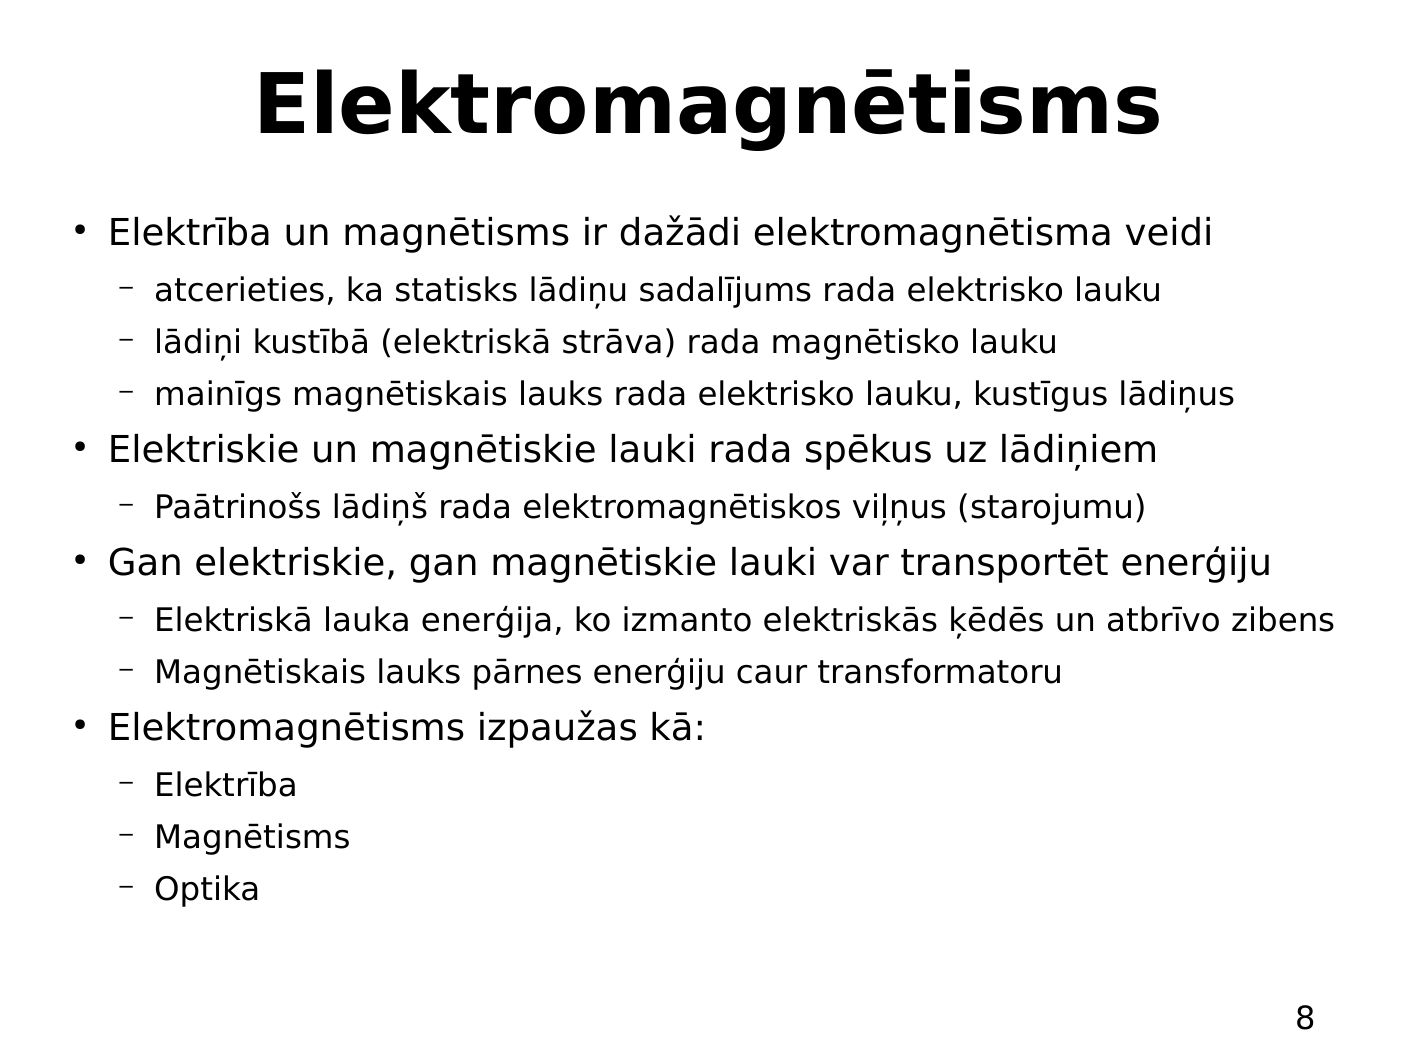

# Elektromagnētisms
Elektrība un magnētisms ir dažādi elektromagnētisma veidi
atcerieties, ka statisks lādiņu sadalījums rada elektrisko lauku
lādiņi kustībā (elektriskā strāva) rada magnētisko lauku
mainīgs magnētiskais lauks rada elektrisko lauku, kustīgus lādiņus
Elektriskie un magnētiskie lauki rada spēkus uz lādiņiem
Paātrinošs lādiņš rada elektromagnētiskos viļņus (starojumu)
Gan elektriskie, gan magnētiskie lauki var transportēt enerģiju
Elektriskā lauka enerģija, ko izmanto elektriskās ķēdēs un atbrīvo zibens
Magnētiskais lauks pārnes enerģiju caur transformatoru
Elektromagnētisms izpaužas kā:
Elektrība
Magnētisms
Optika